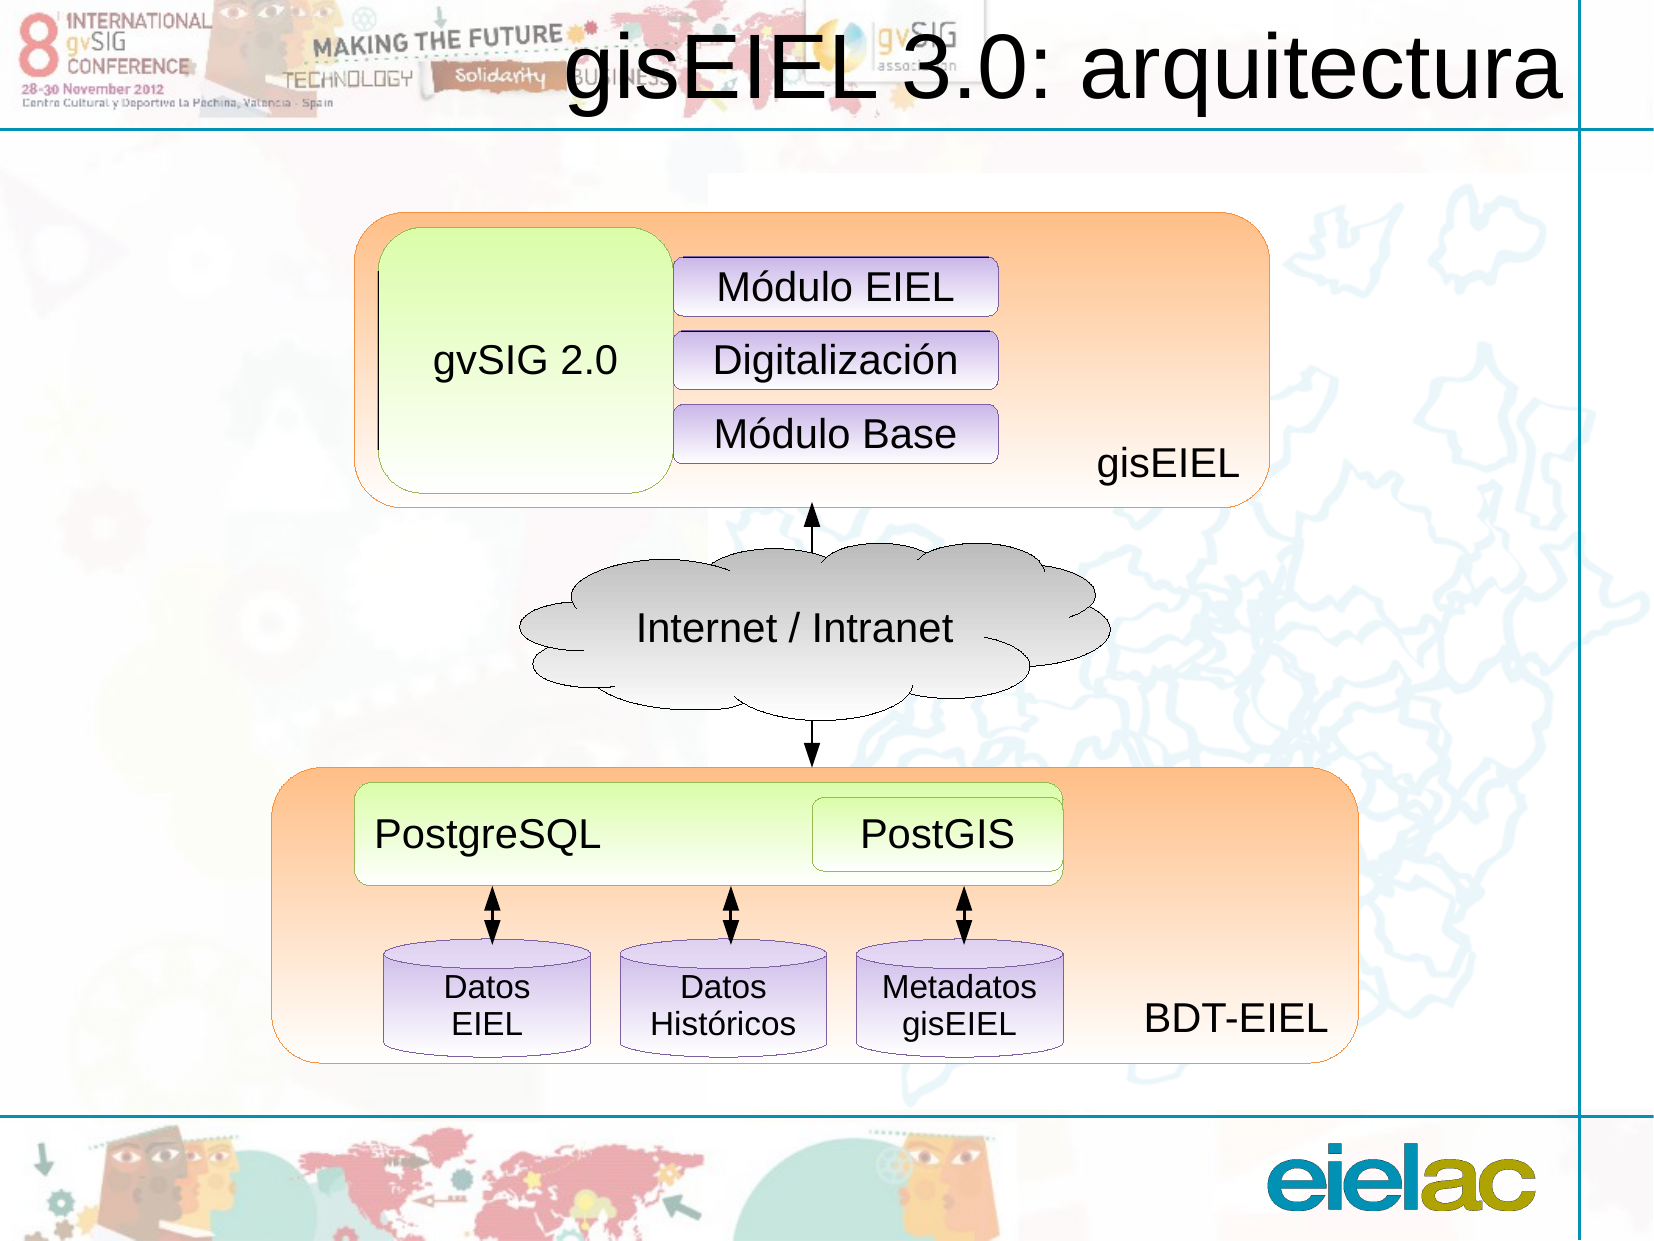

# gisEIEL 3.0: arquitectura
gisEIEL
gvSIG 2.0
Módulo EIEL
Digitalización
Módulo Base
Internet / Intranet
BDT-EIEL
PostgreSQL
PostGIS
Datos
EIEL
Datos
Históricos
Metadatos
gisEIEL